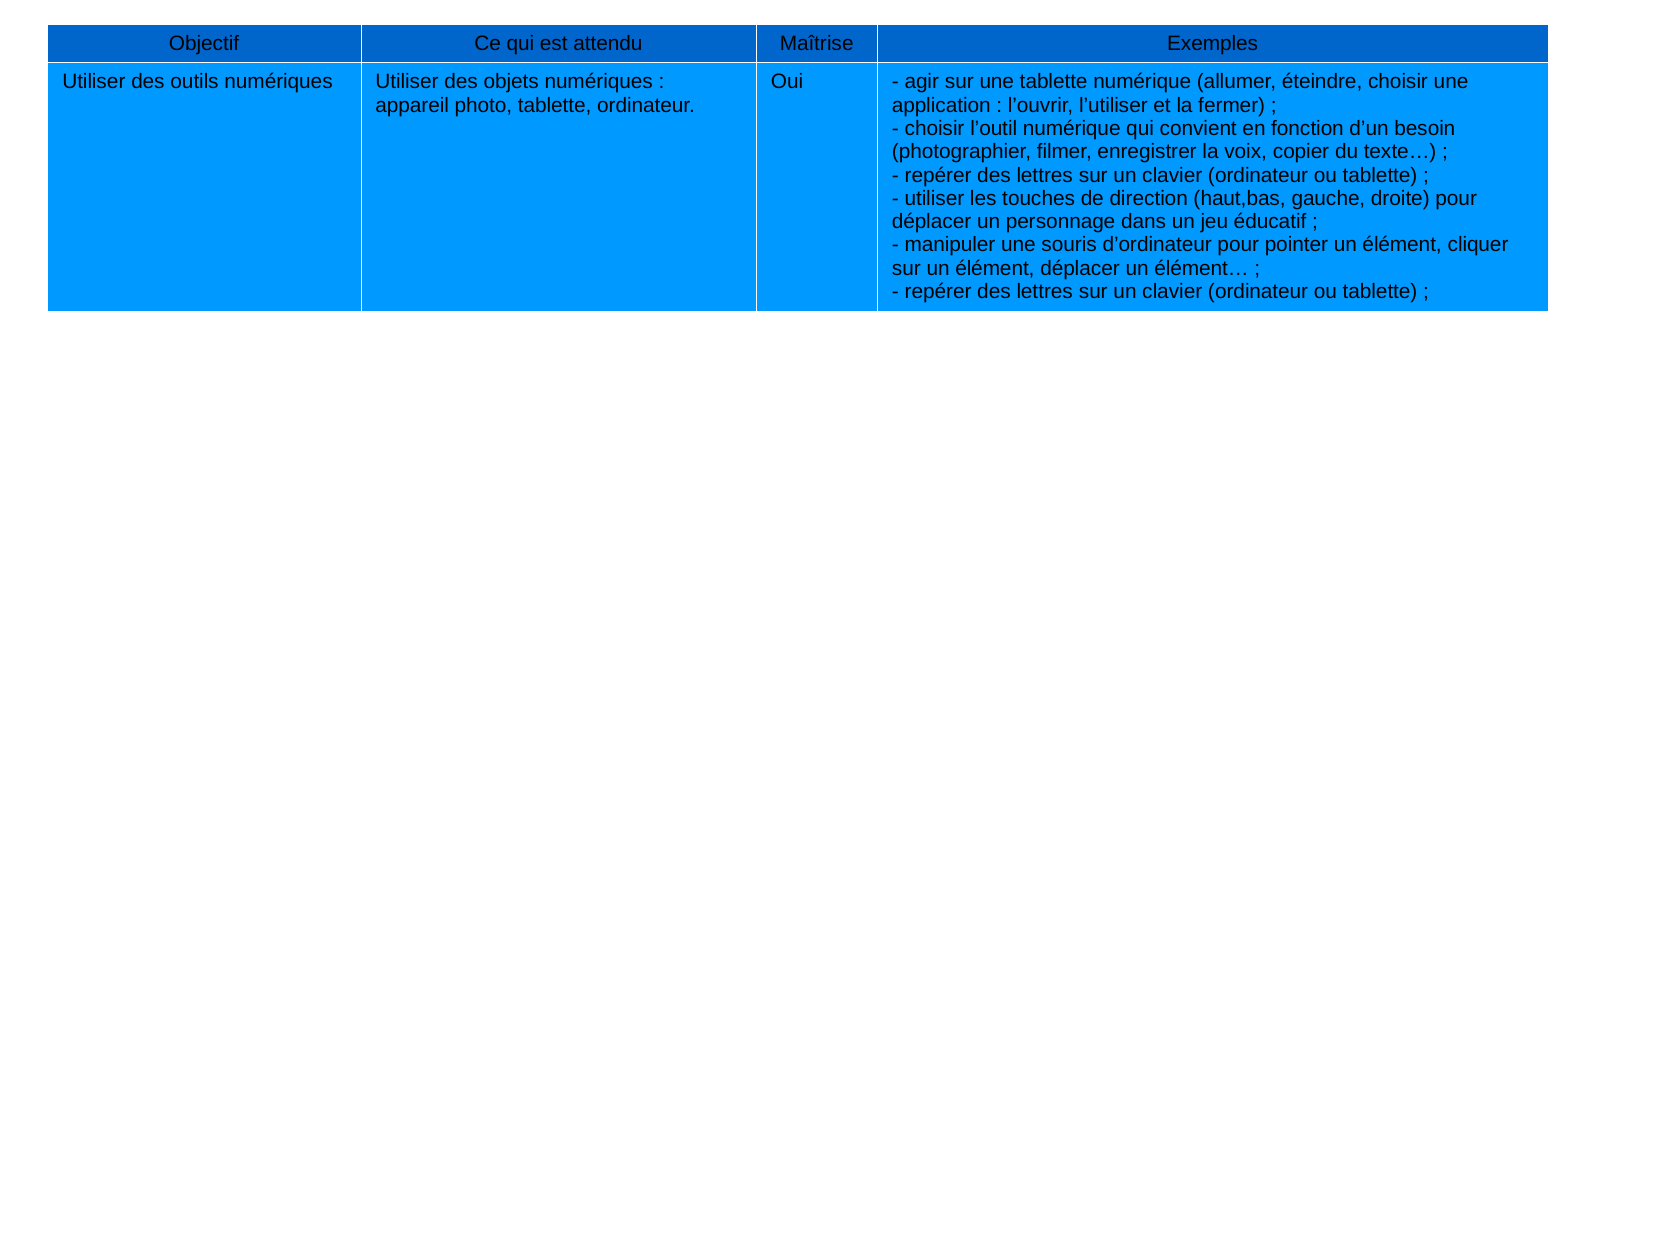

| Objectif | Ce qui est attendu | Maîtrise | Exemples |
| --- | --- | --- | --- |
| Utiliser des outils numériques | Utiliser des objets numériques : appareil photo, tablette, ordinateur. | Oui | - agir sur une tablette numérique (allumer, éteindre, choisir une application : l’ouvrir, l’utiliser et la fermer) ; - choisir l’outil numérique qui convient en fonction d’un besoin (photographier, filmer, enregistrer la voix, copier du texte…) ; - repérer des lettres sur un clavier (ordinateur ou tablette) ; - utiliser les touches de direction (haut,bas, gauche, droite) pour déplacer un personnage dans un jeu éducatif ; - manipuler une souris d’ordinateur pour pointer un élément, cliquer sur un élément, déplacer un élément… ; - repérer des lettres sur un clavier (ordinateur ou tablette) ; |